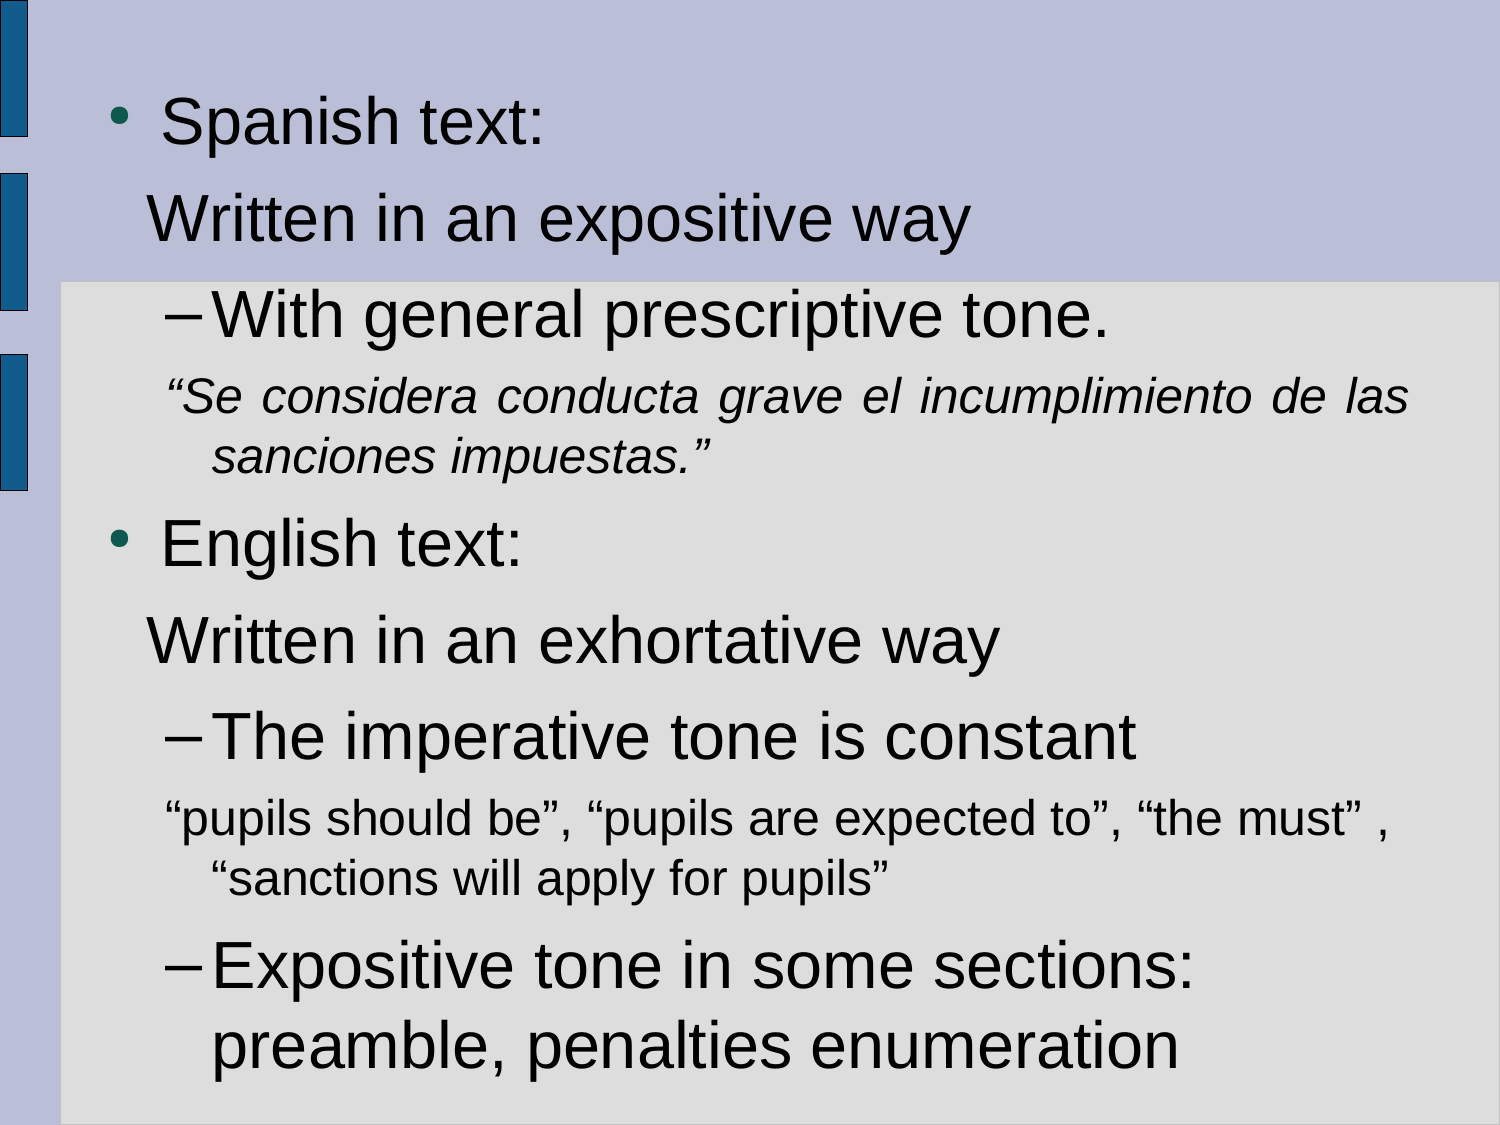

# Spanish text:
	Written in an expositive way
With general prescriptive tone.
“Se considera conducta grave el incumplimiento de las sanciones impuestas.”
English text:
	Written in an exhortative way
The imperative tone is constant
“pupils should be”, “pupils are expected to”, “the must” , “sanctions will apply for pupils”
Expositive tone in some sections: preamble, penalties enumeration